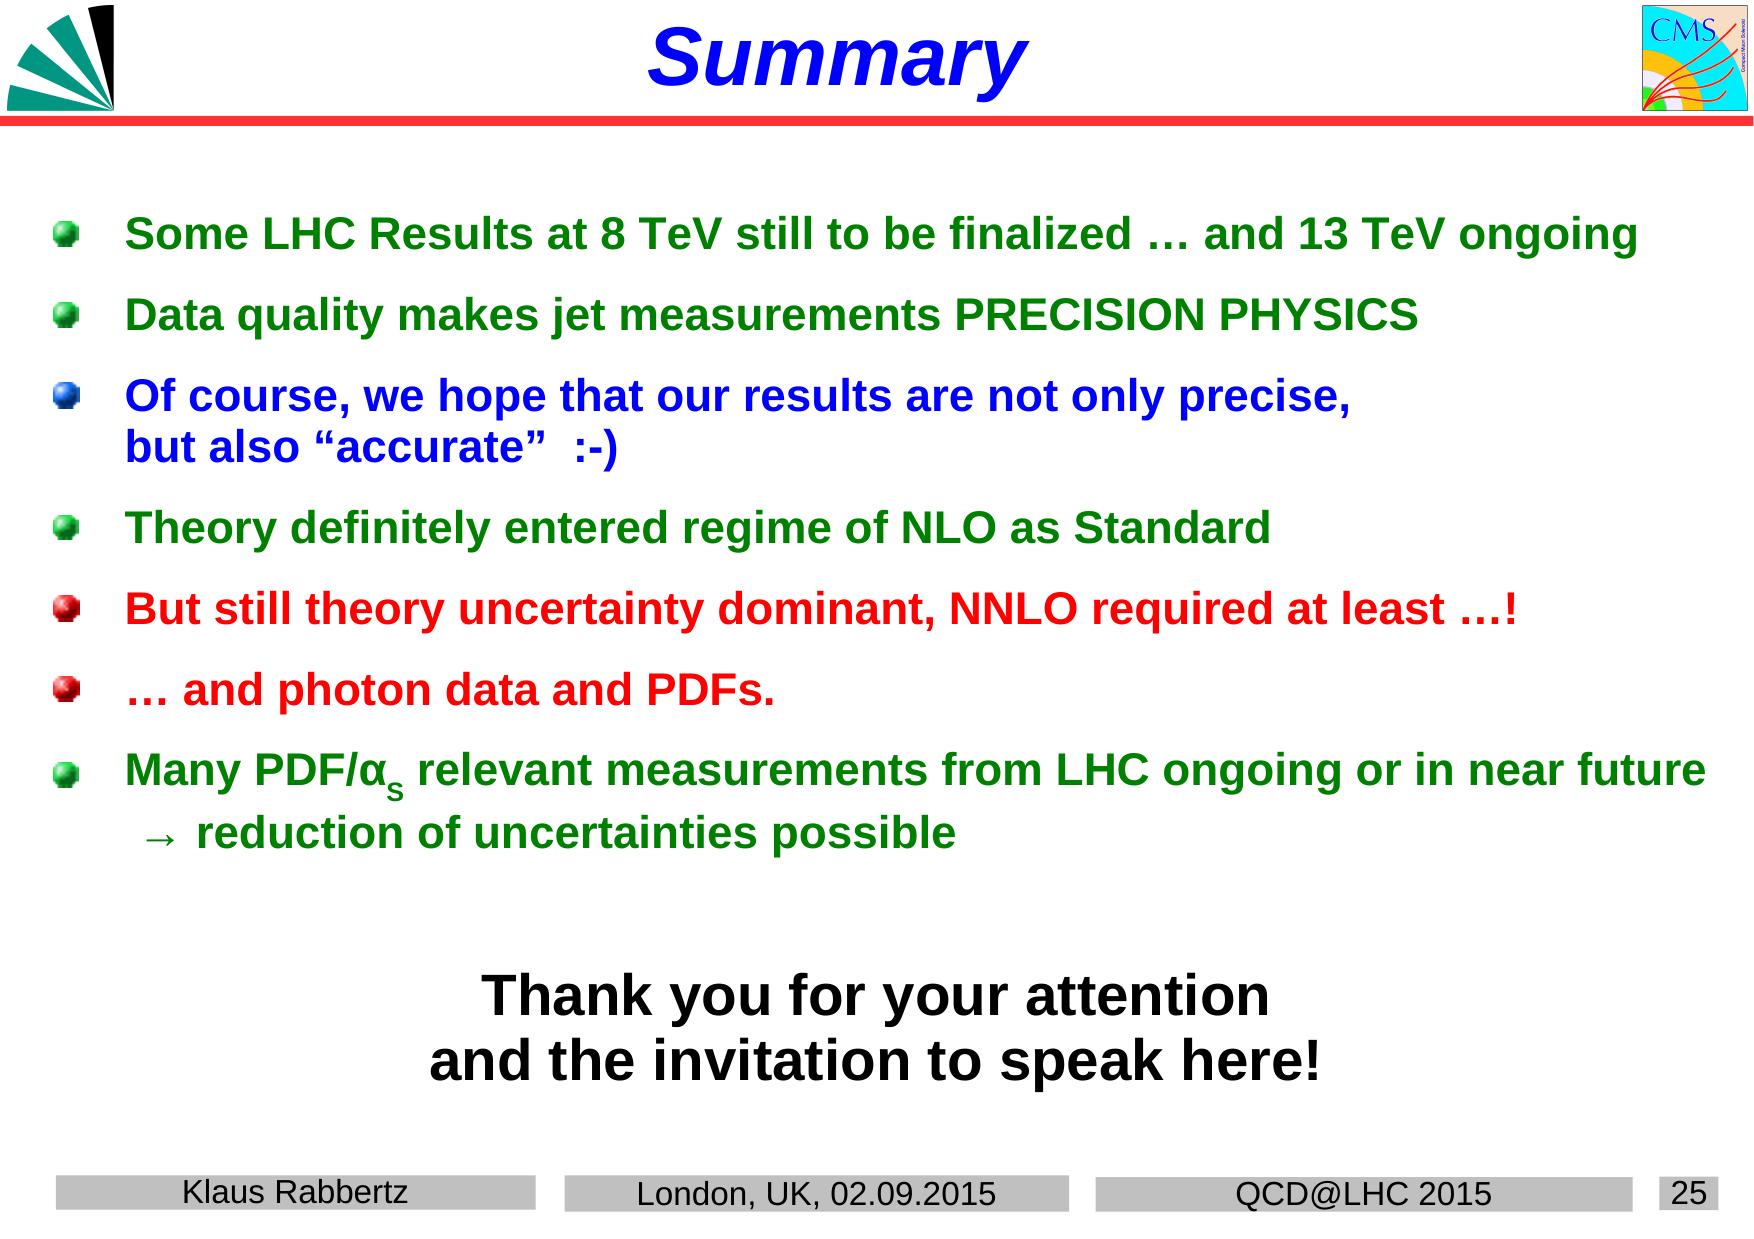

# Summary
Some LHC Results at 8 TeV still to be finalized … and 13 TeV ongoing
Data quality makes jet measurements PRECISION PHYSICS
Of course, we hope that our results are not only precise, but also “accurate” :-)
Theory definitely entered regime of NLO as Standard
But still theory uncertainty dominant, NNLO required at least …!
… and photon data and PDFs.
Many PDF/αS relevant measurements from LHC ongoing or in near future → reduction of uncertainties possible
Thank you for your attention
and the invitation to speak here!